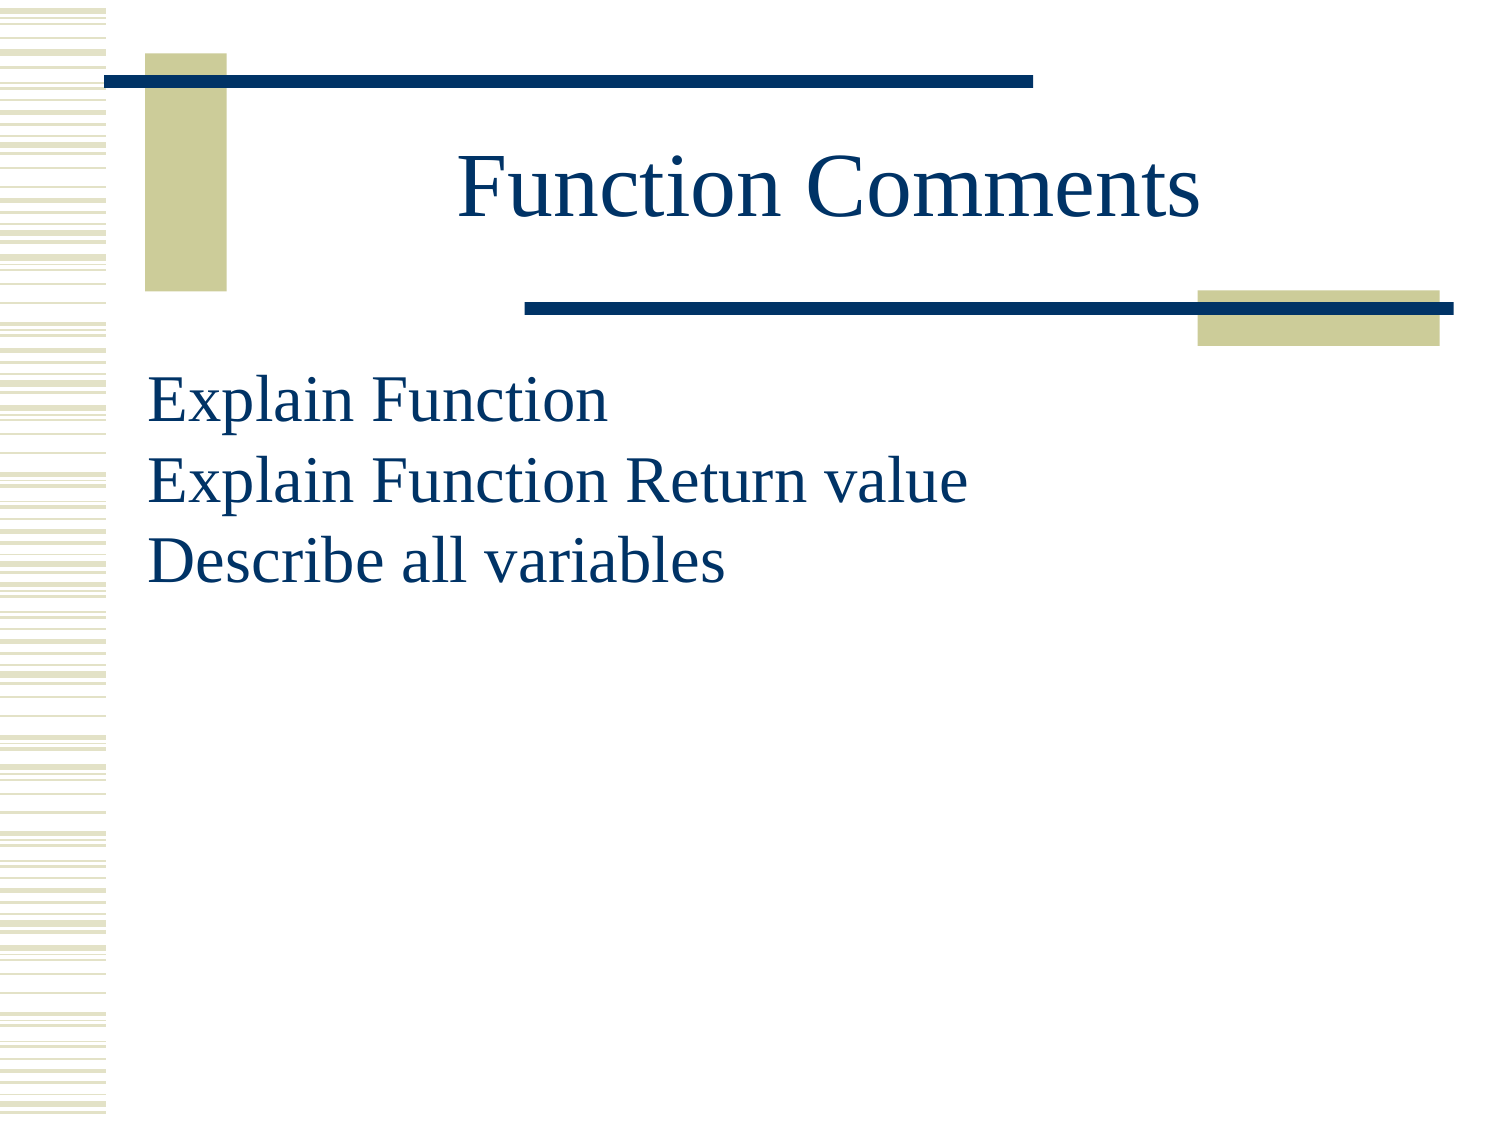

# Function Comments
Explain Function
Explain Function Return value
Describe all variables